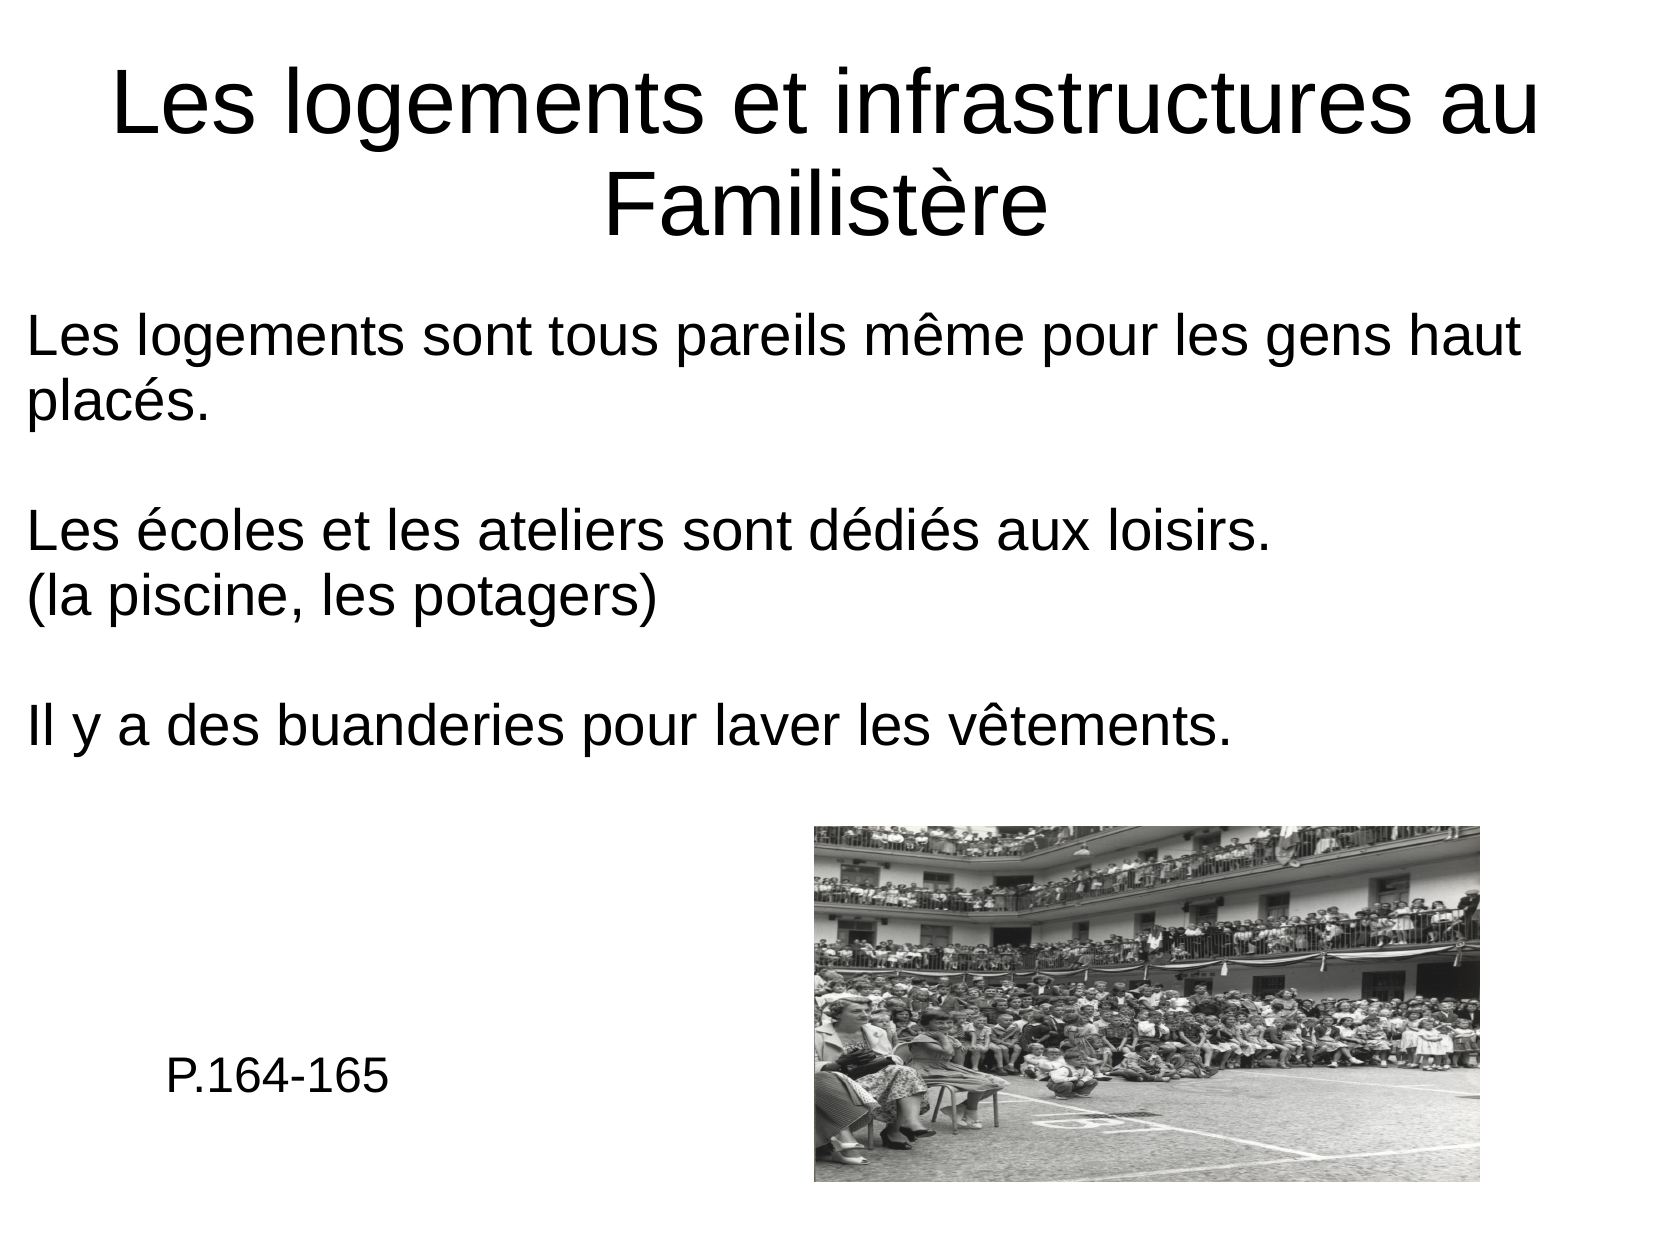

# Les logements et infrastructures au Familistère
Les logements sont tous pareils même pour les gens haut placés.
Les écoles et les ateliers sont dédiés aux loisirs.
(la piscine, les potagers)
Il y a des buanderies pour laver les vêtements.
P.164-165